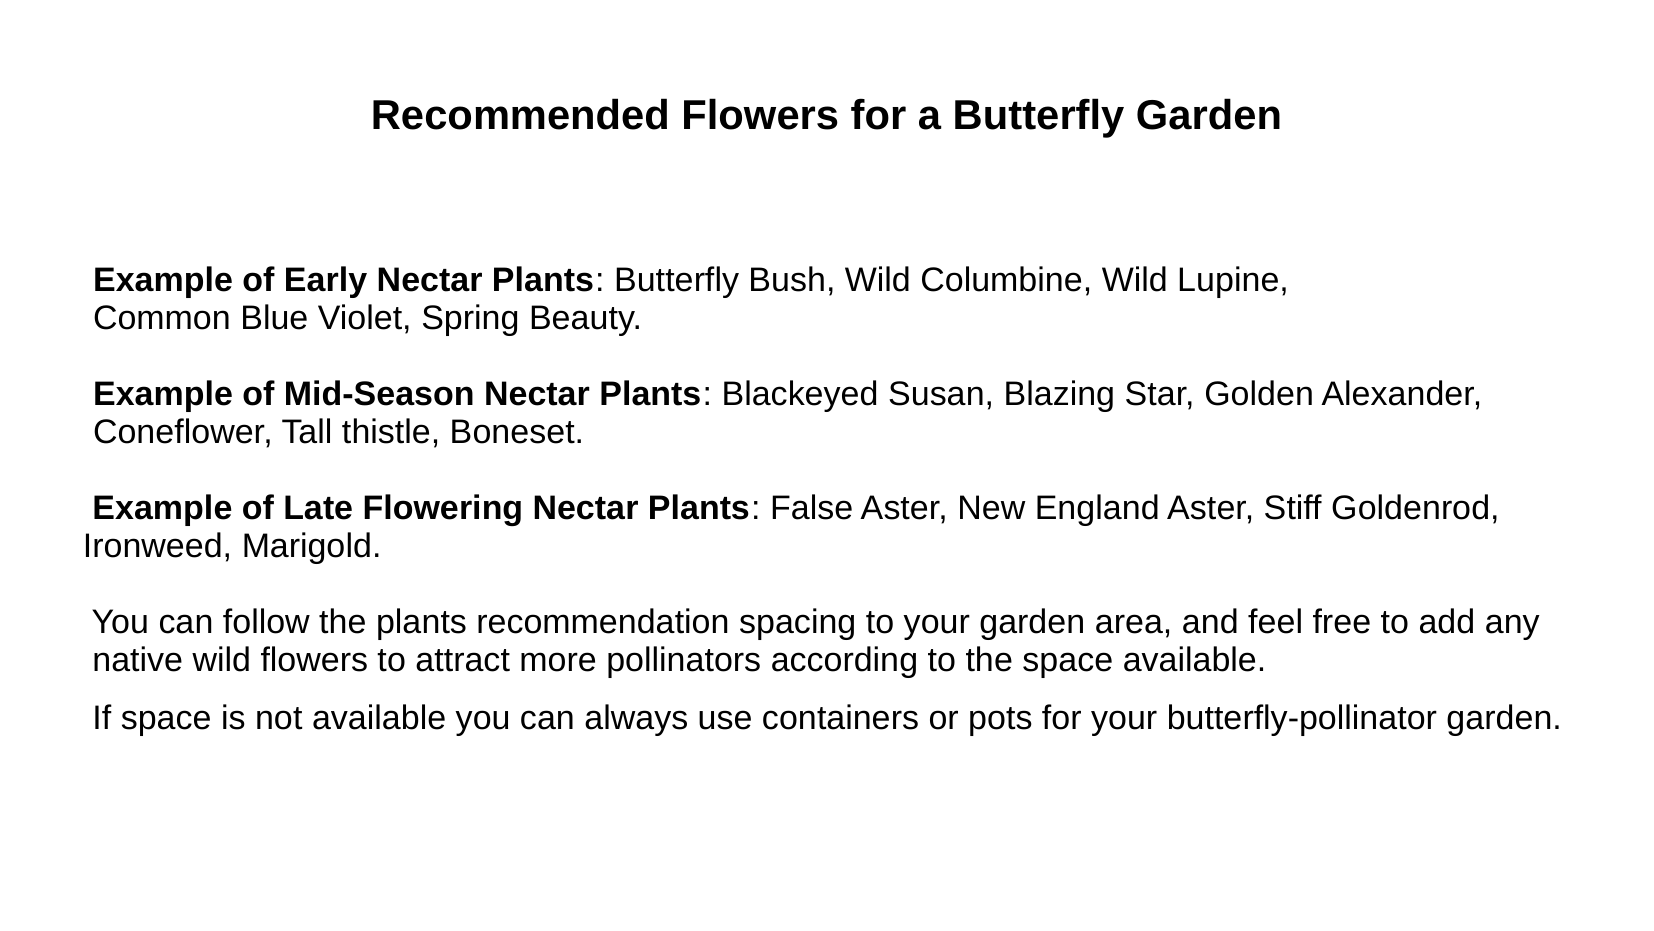

# Recommended Flowers for a Butterfly Garden
Example of Early Nectar Plants: Butterfly Bush, Wild Columbine, Wild Lupine,
Common Blue Violet, Spring Beauty.
Example of Mid-Season Nectar Plants: Blackeyed Susan, Blazing Star, Golden Alexander, Coneflower, Tall thistle, Boneset.
 Example of Late Flowering Nectar Plants: False Aster, New England Aster, Stiff Goldenrod, Ironweed, Marigold.
 You can follow the plants recommendation spacing to your garden area, and feel free to add any native wild flowers to attract more pollinators according to the space available.
 If space is not available you can always use containers or pots for your butterfly-pollinator garden.